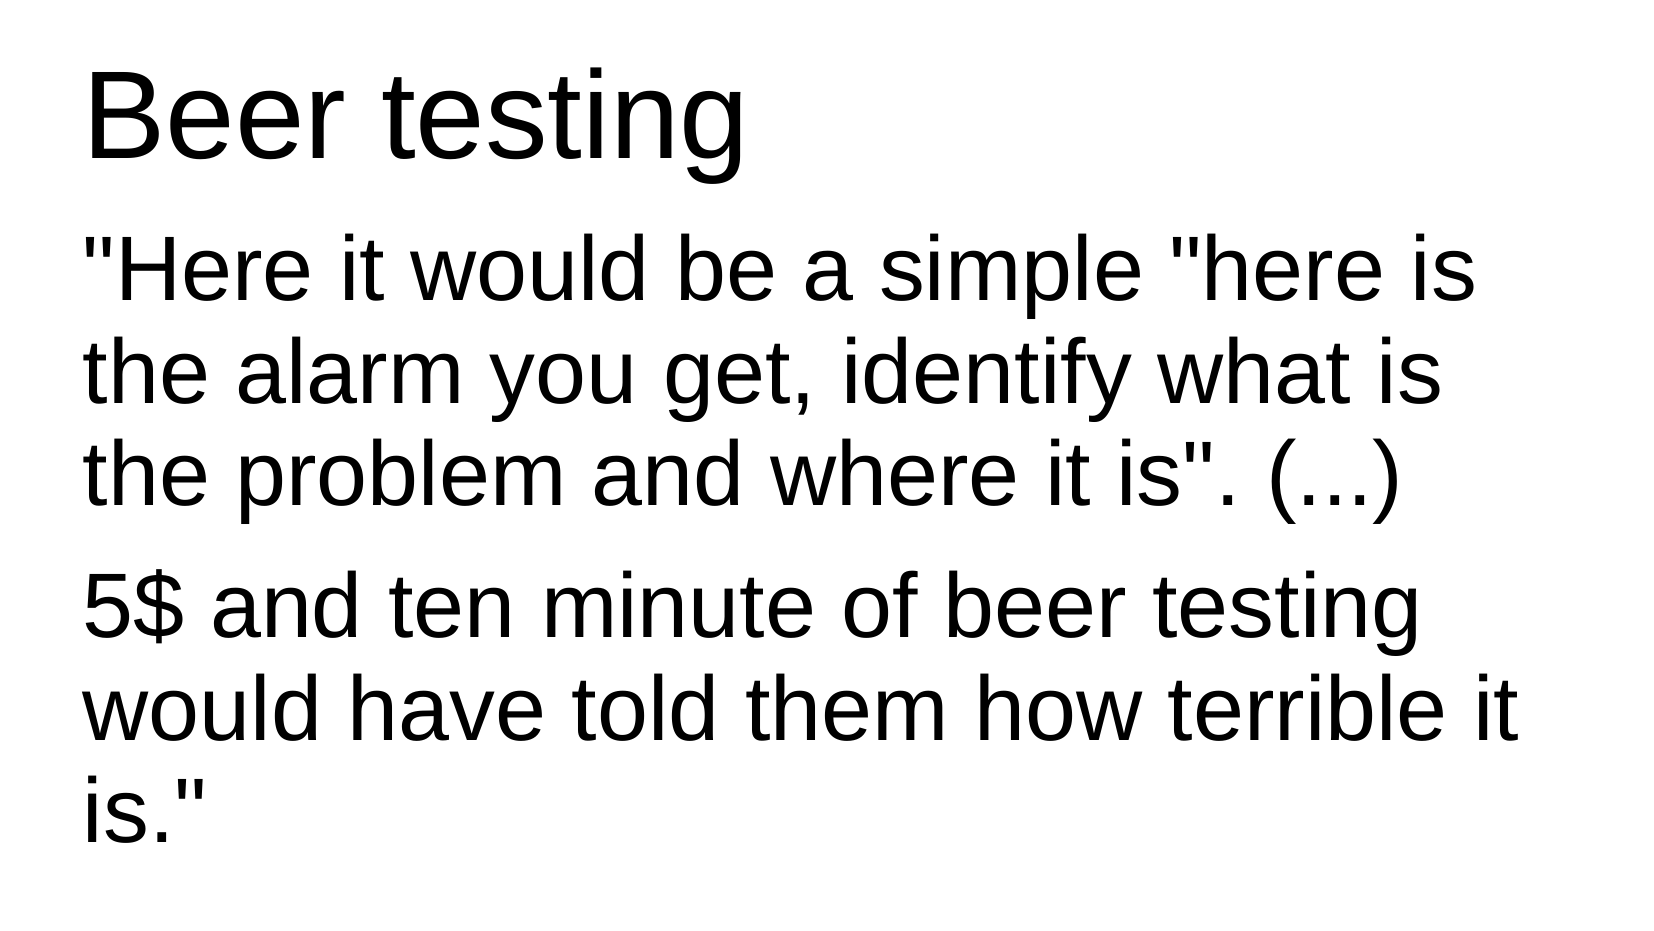

# Beer testing
"Here it would be a simple "here is the alarm you get, identify what is the problem and where it is". (...)
5$ and ten minute of beer testing would have told them how terrible it is."